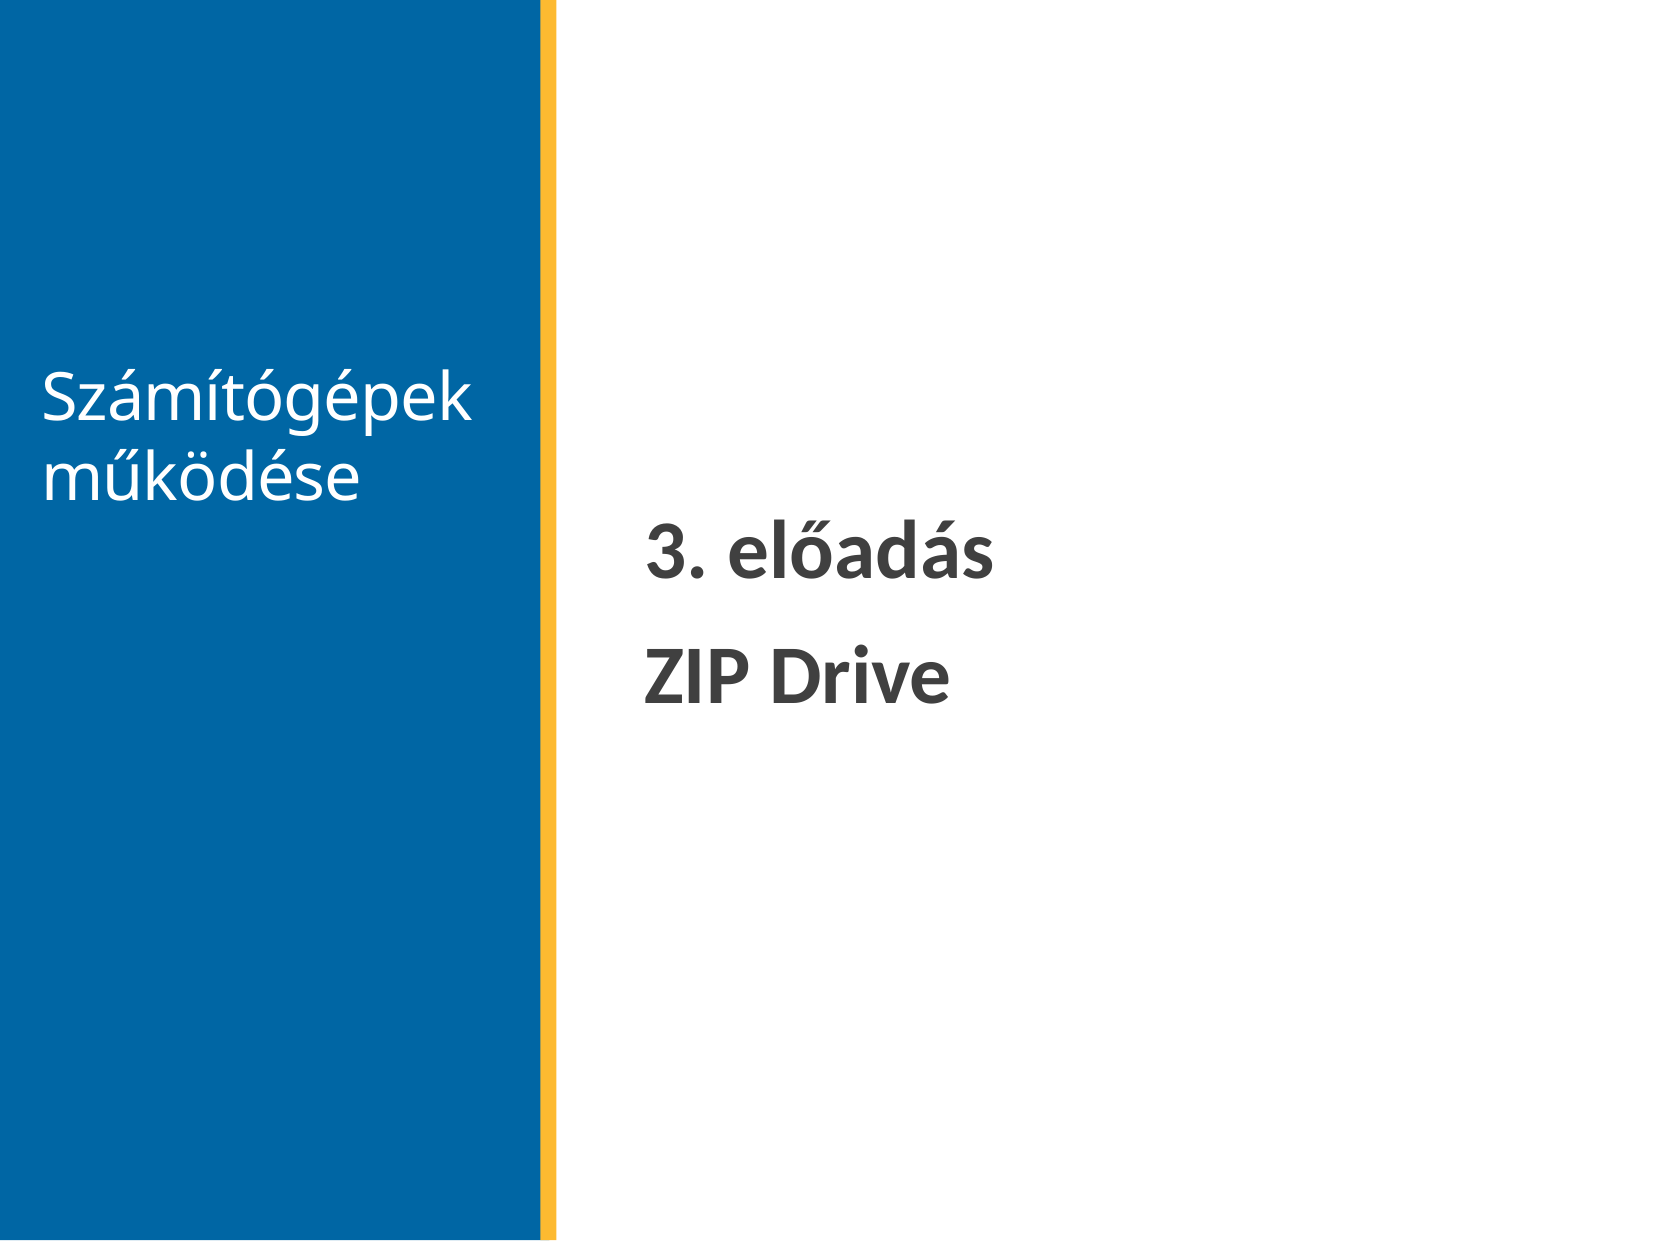

# Számítógépek működése
3. előadás
ZIP Drive